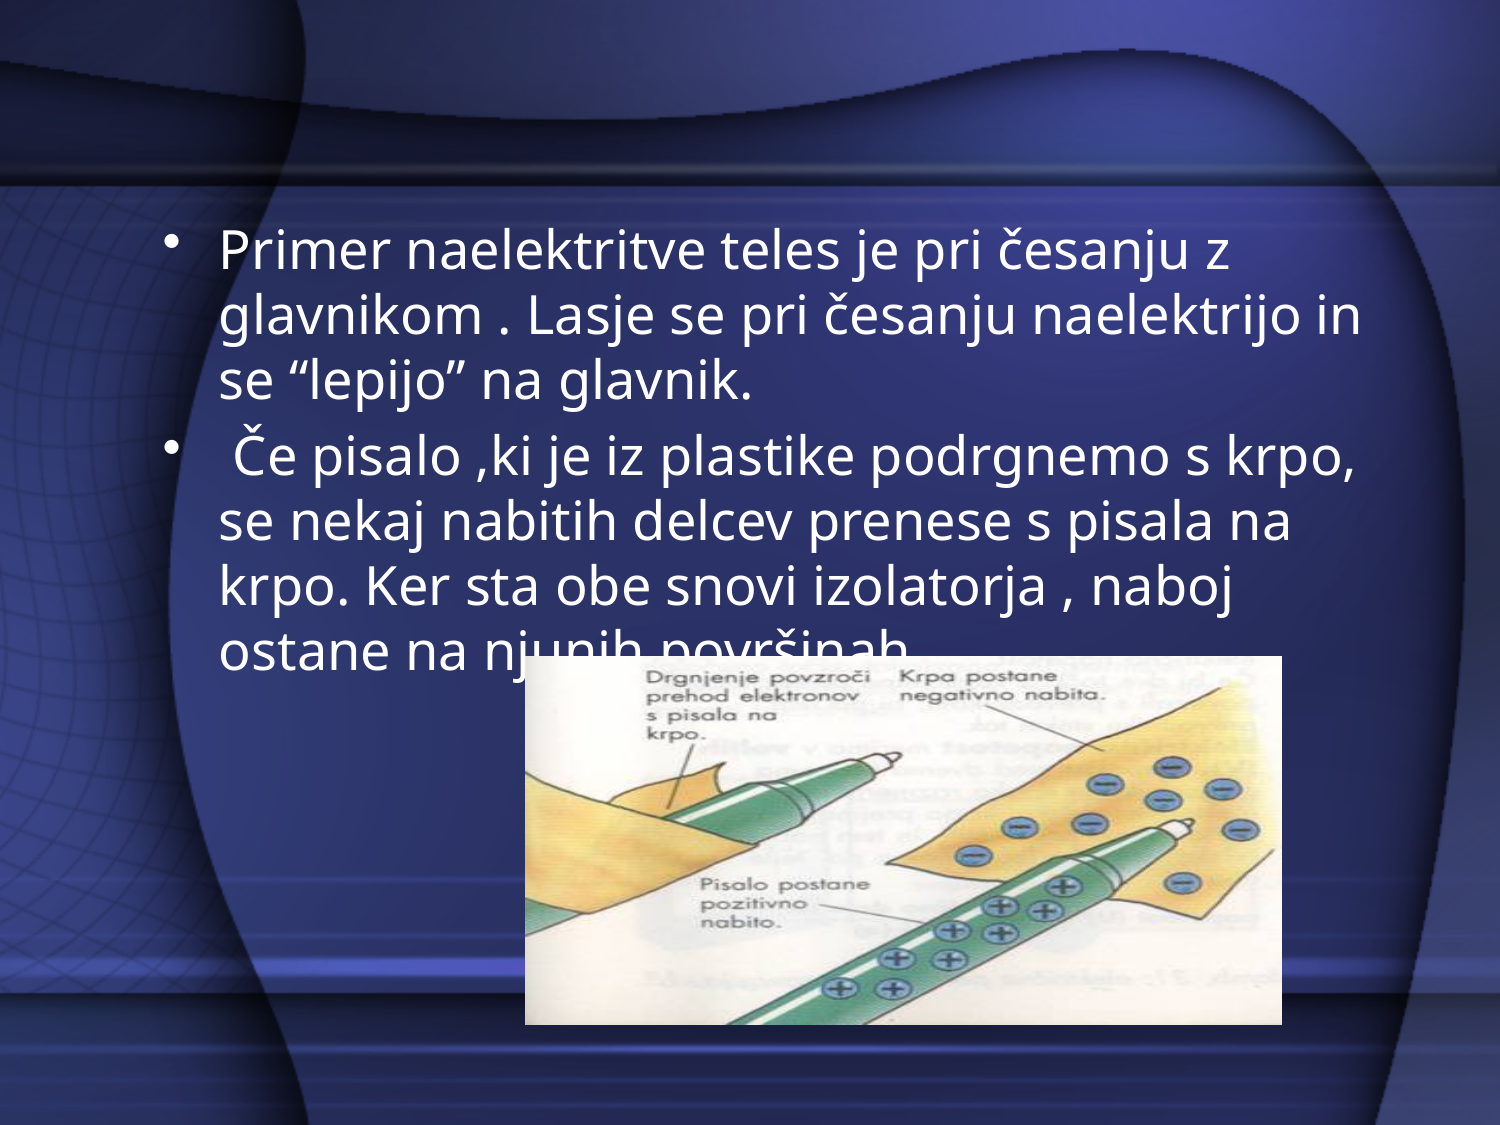

#
Primer naelektritve teles je pri česanju z glavnikom . Lasje se pri česanju naelektrijo in se “lepijo” na glavnik.
 Če pisalo ,ki je iz plastike podrgnemo s krpo, se nekaj nabitih delcev prenese s pisala na krpo. Ker sta obe snovi izolatorja , naboj ostane na njunih površinah .